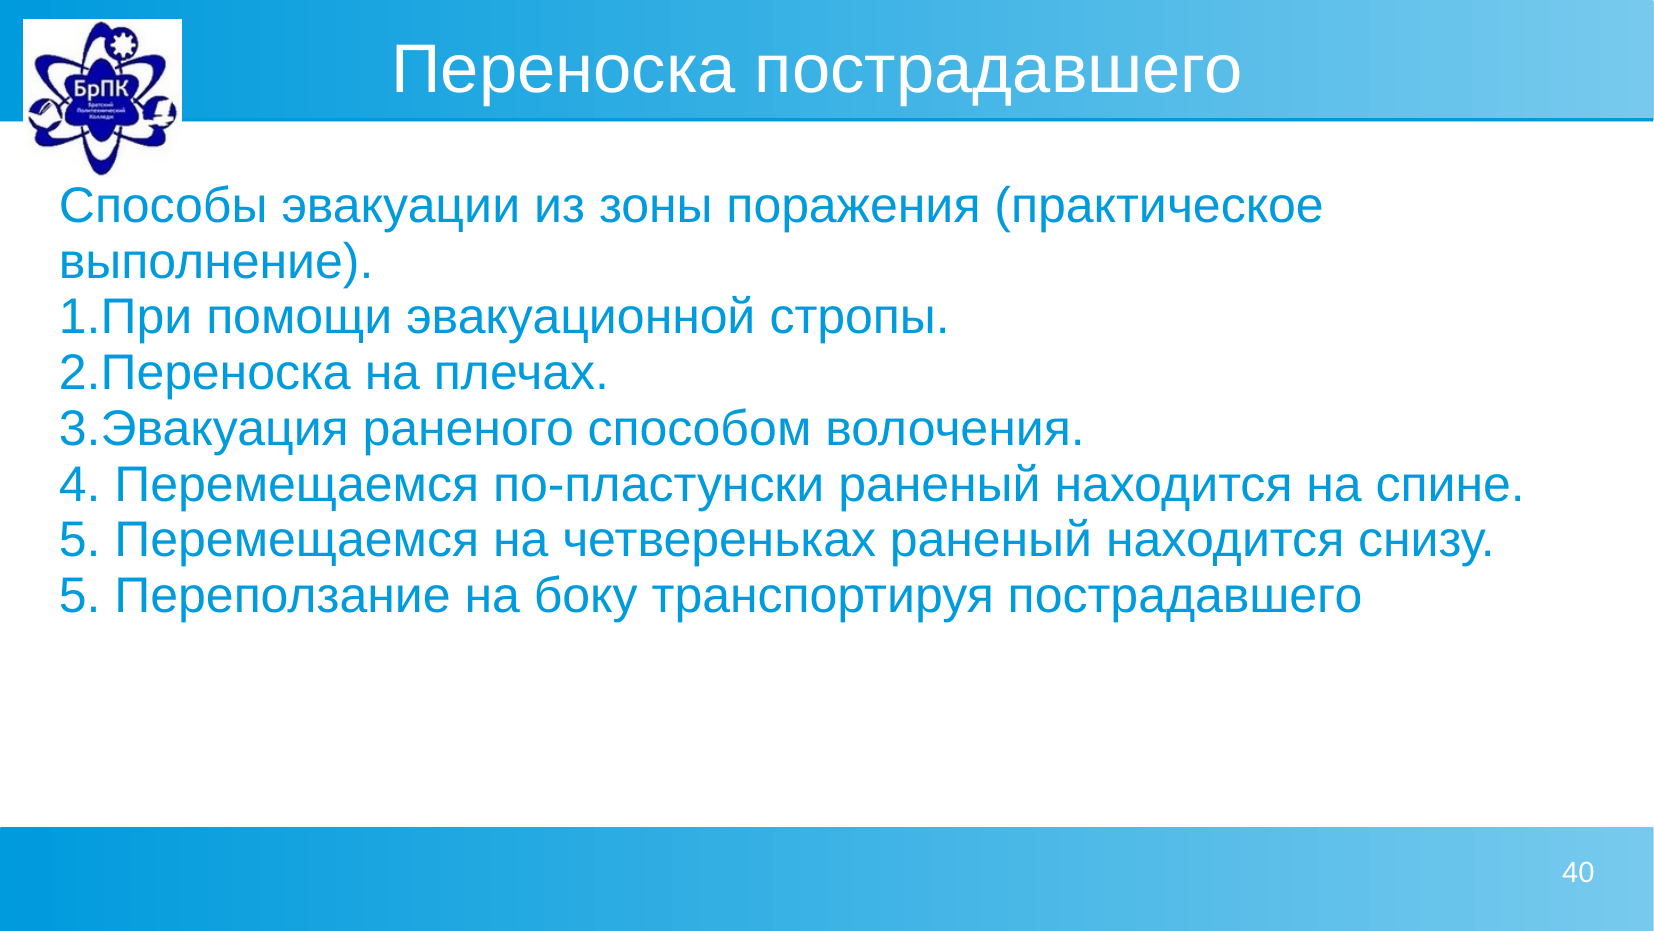

# Переноска пострадавшего
Способы эвакуации из зоны поражения (практическое выполнение).
1.При помощи эвакуационной стропы.
2.Переноска на плечах.
3.Эвакуация раненого способом волочения.
4. Перемещаемся по-пластунски раненый находится на спине.
5. Перемещаемся на четвереньках раненый находится снизу.
5. Переползание на боку транспортируя пострадавшего
40